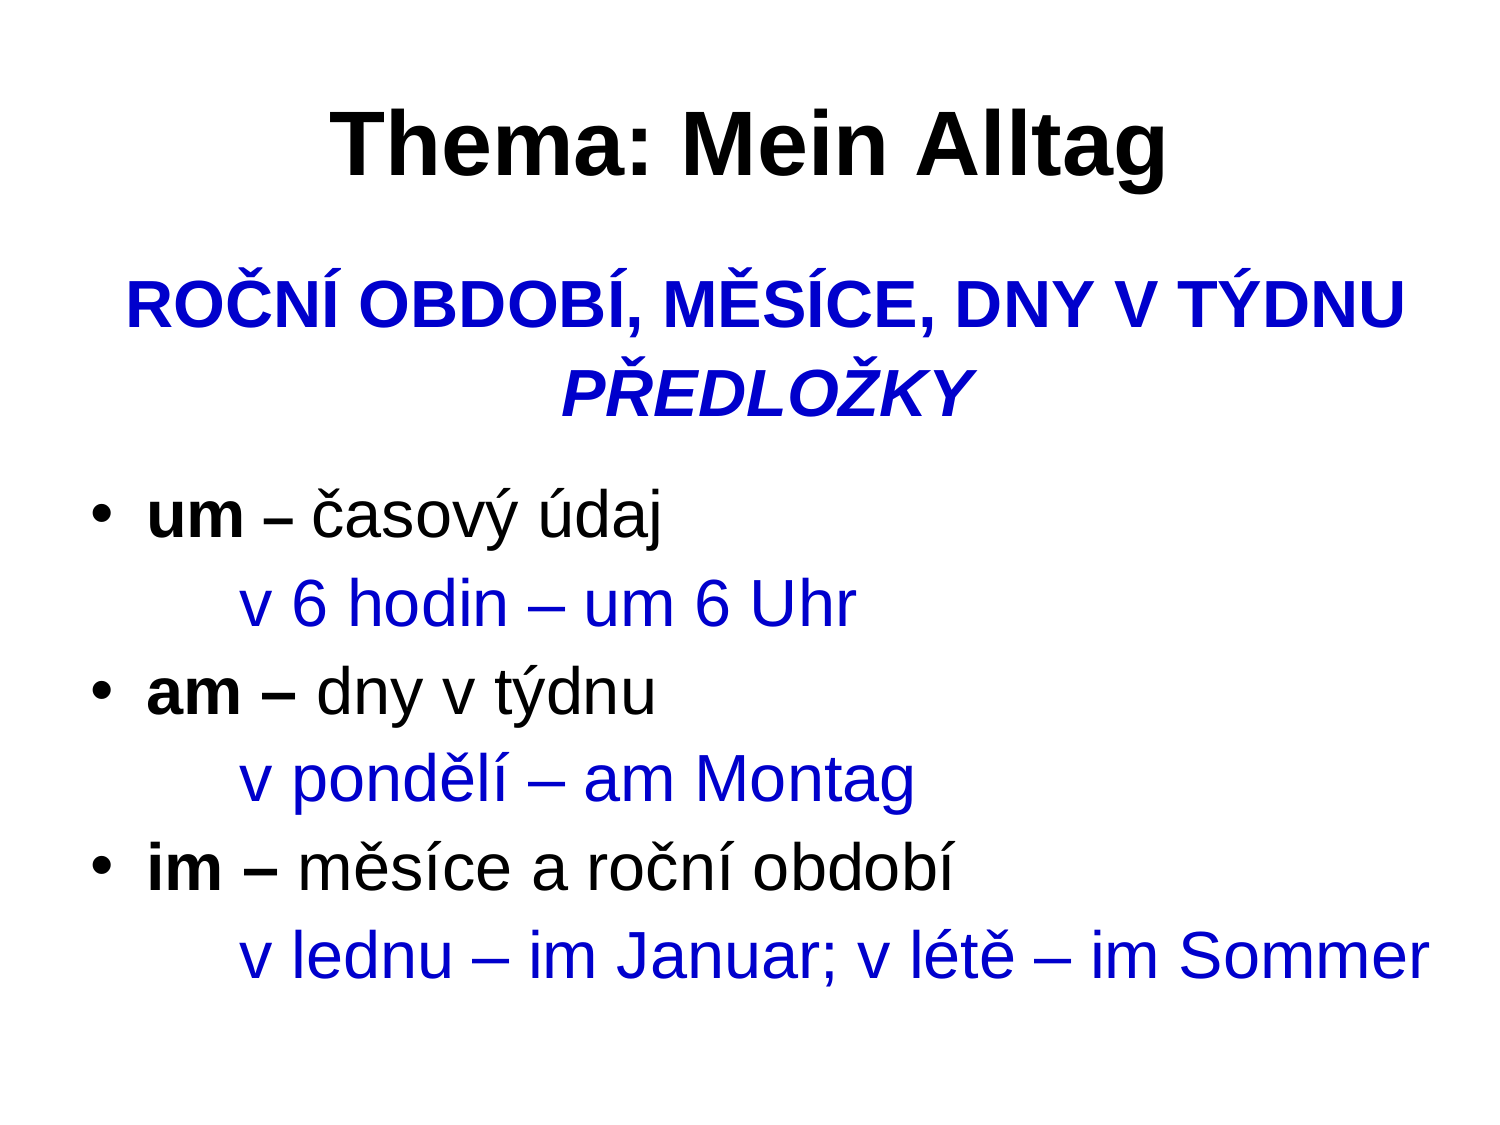

# Thema: Mein Alltag
ROČNÍ OBDOBÍ, MĚSÍCE, DNY V TÝDNU
PŘEDLOŽKY
um – časový údaj
		v 6 hodin – um 6 Uhr
am – dny v týdnu
		v pondělí – am Montag
im – měsíce a roční období
		v lednu – im Januar; v létě – im Sommer